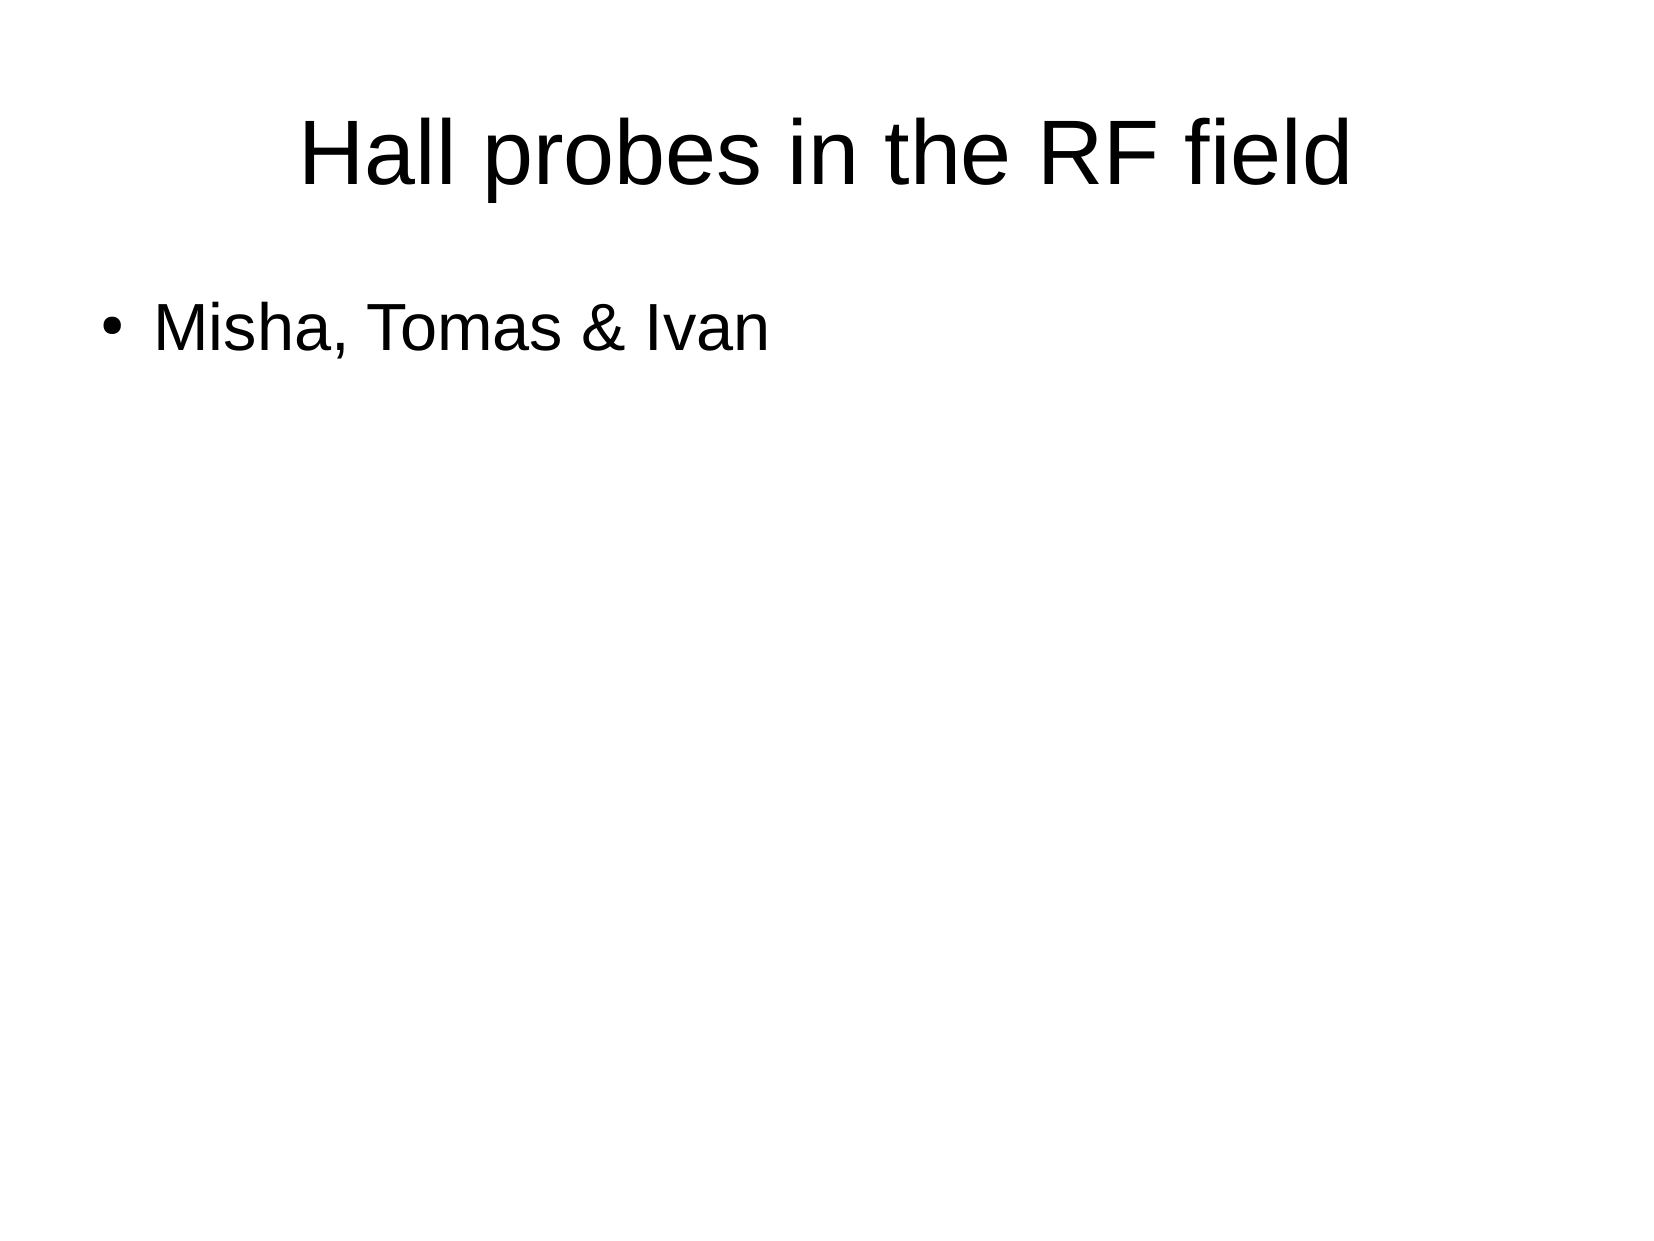

# Hall probes in the RF field
Misha, Tomas & Ivan